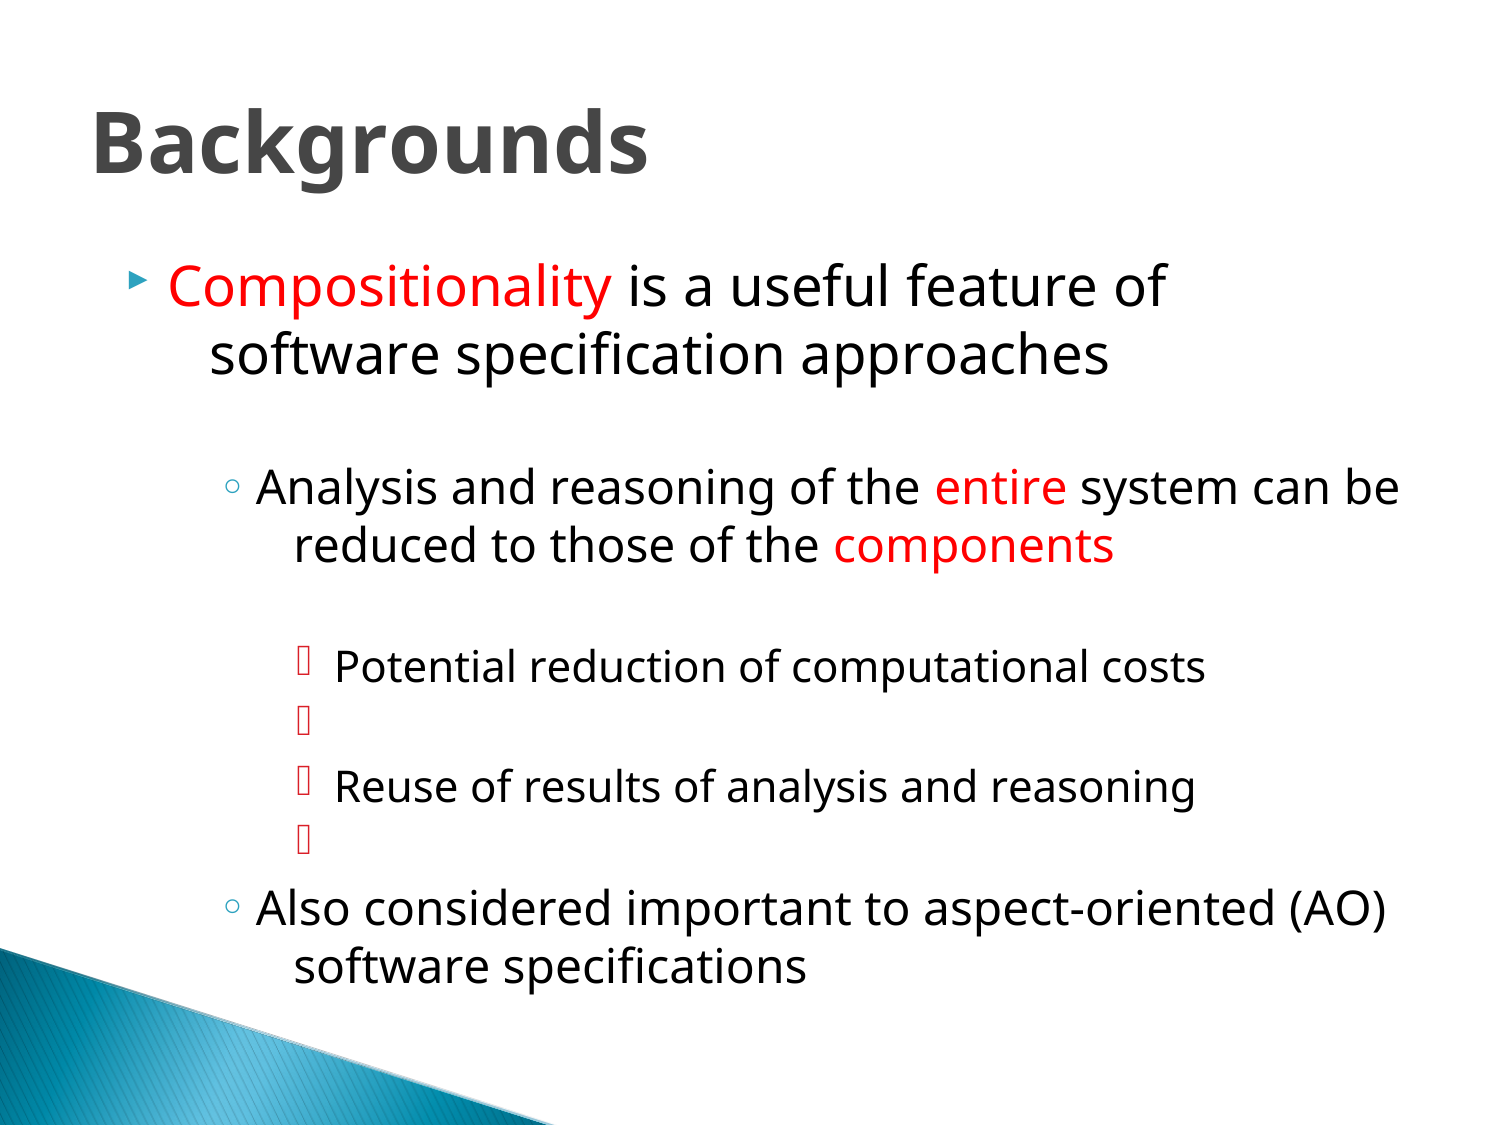

# Backgrounds
Compositionality is a useful feature of software specification approaches
Analysis and reasoning of the entire system can be reduced to those of the components
Potential reduction of computational costs
Reuse of results of analysis and reasoning
Also considered important to aspect-oriented (AO) software specifications